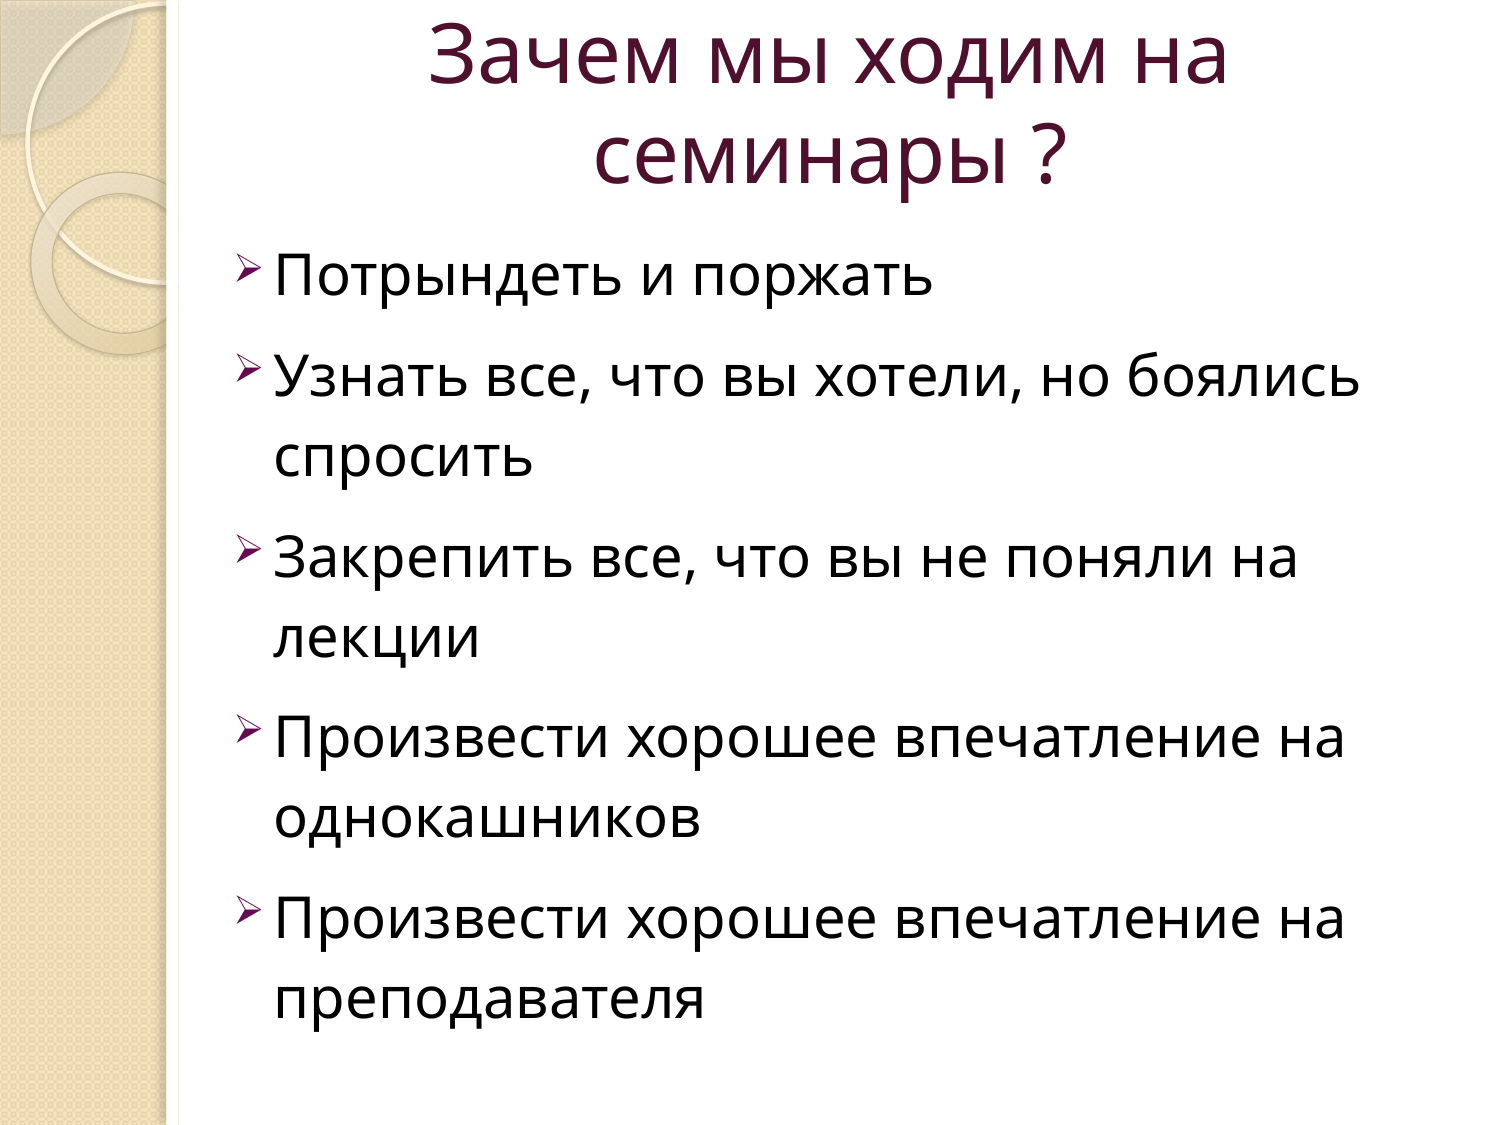

Зачем мы ходим на семинары ?
# Потрындеть и поржать
Узнать все, что вы хотели, но боялись спросить
Закрепить все, что вы не поняли на лекции
Произвести хорошее впечатление на однокашников
Произвести хорошее впечатление на преподавателя